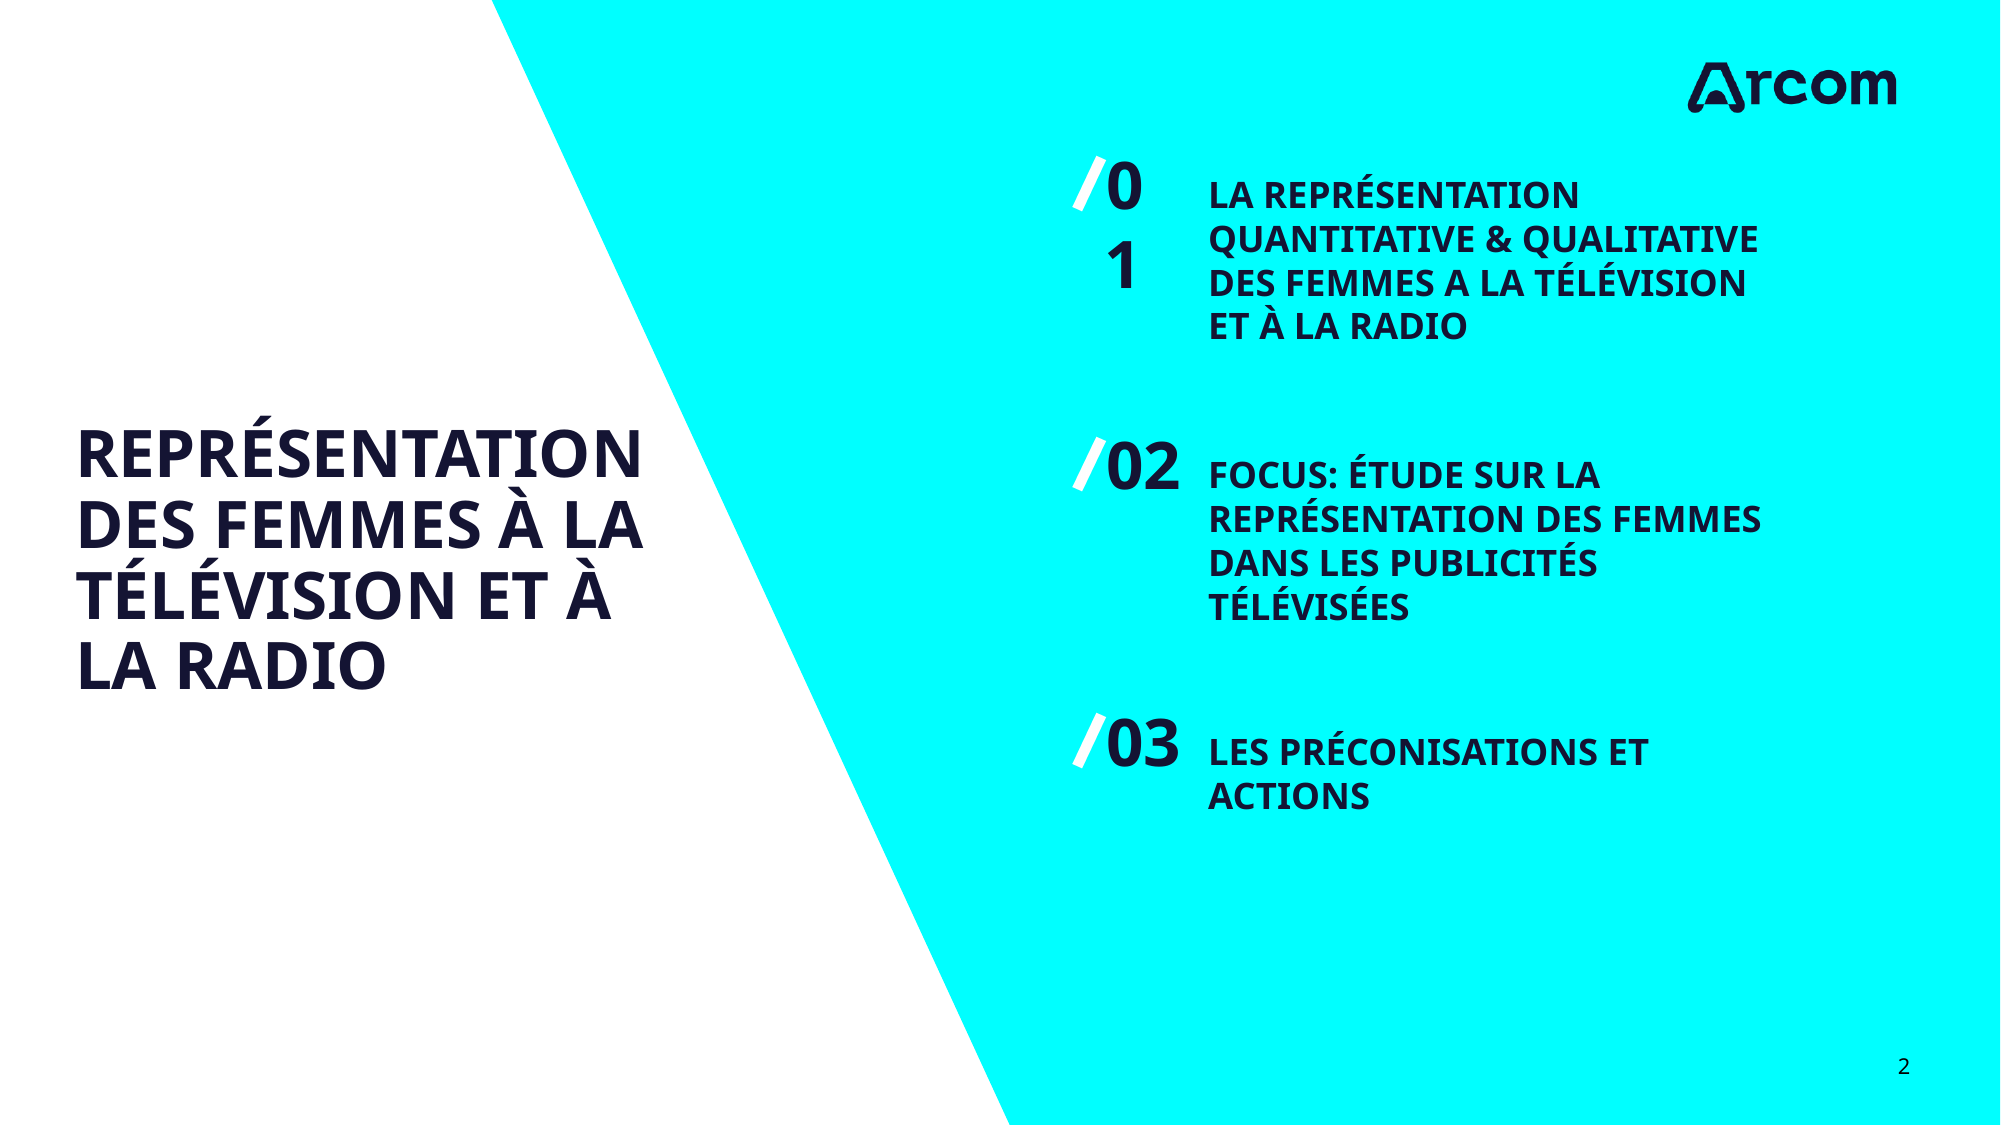

01
LA Représentation quantitative & qualitative des femmes A la télévision et à la radio
# Représentation des femmes à la télévision et à la radio
02
Focus: étude sur la représentation des femmes dans les publicités télévisées
03
LES Préconisations et actions